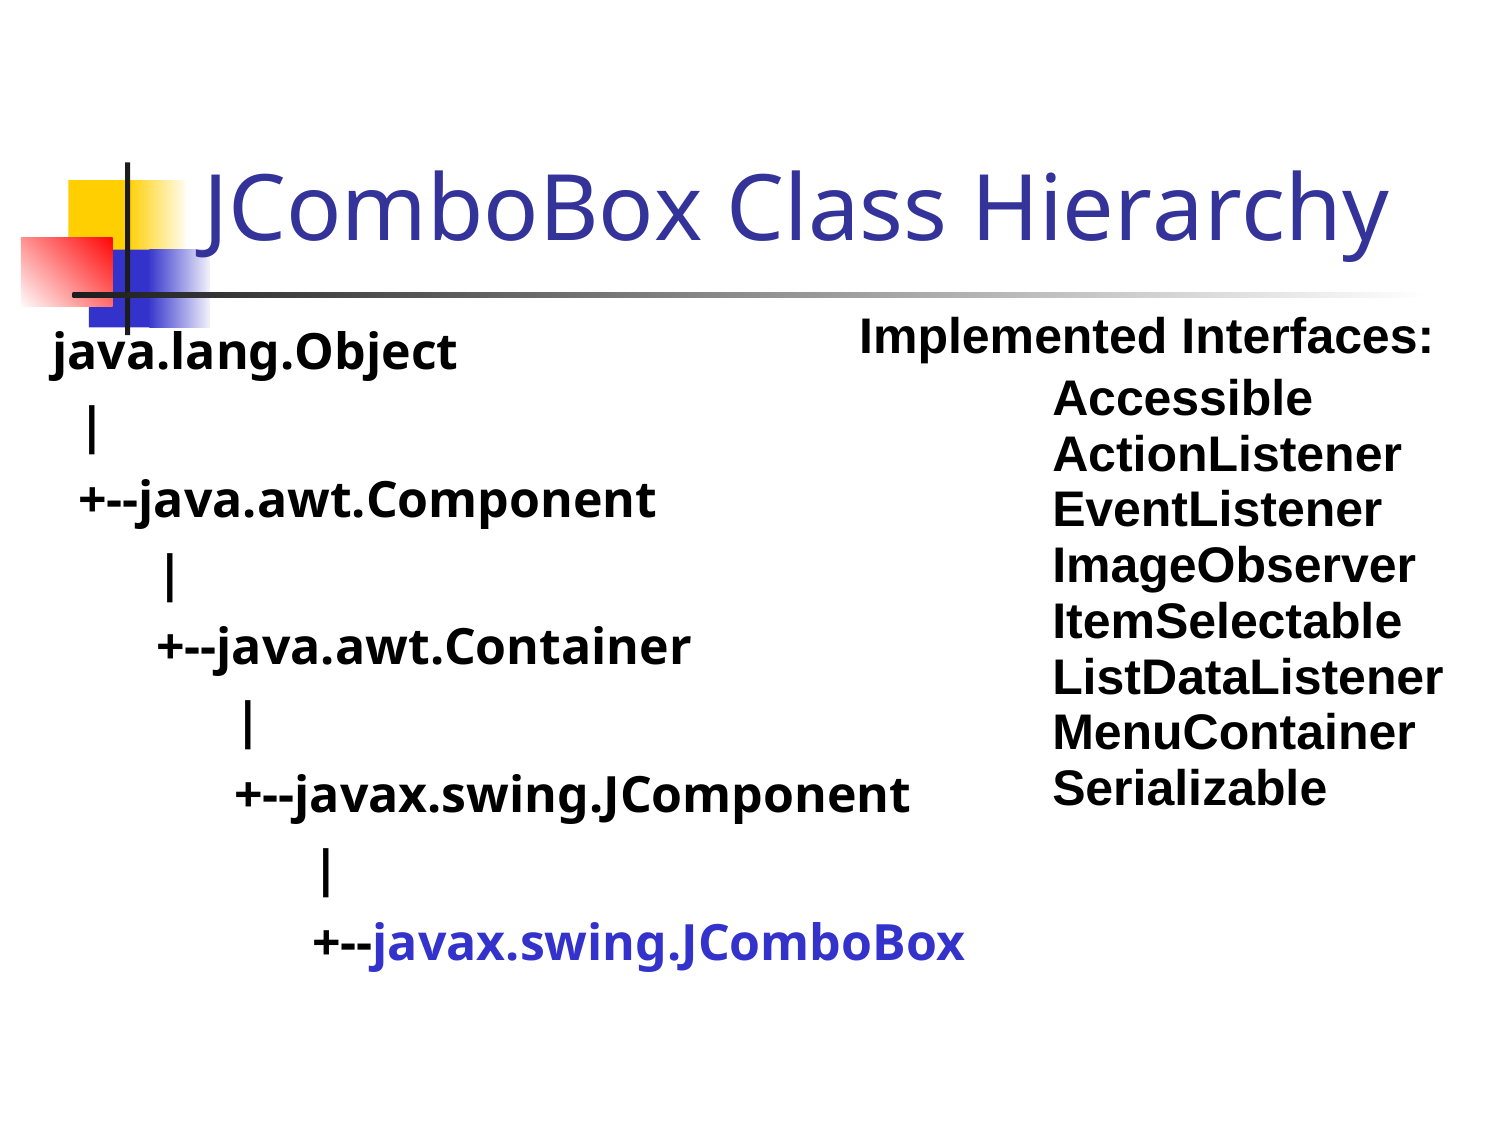

# JComboBox Class Hierarchy
Implemented Interfaces:
java.lang.Object
 |
 +--java.awt.Component
 |
 +--java.awt.Container
 |
 +--javax.swing.JComponent
 |
 +--javax.swing.JComboBox
Accessible
ActionListener
EventListener
ImageObserver
ItemSelectable
ListDataListener
MenuContainer
Serializable